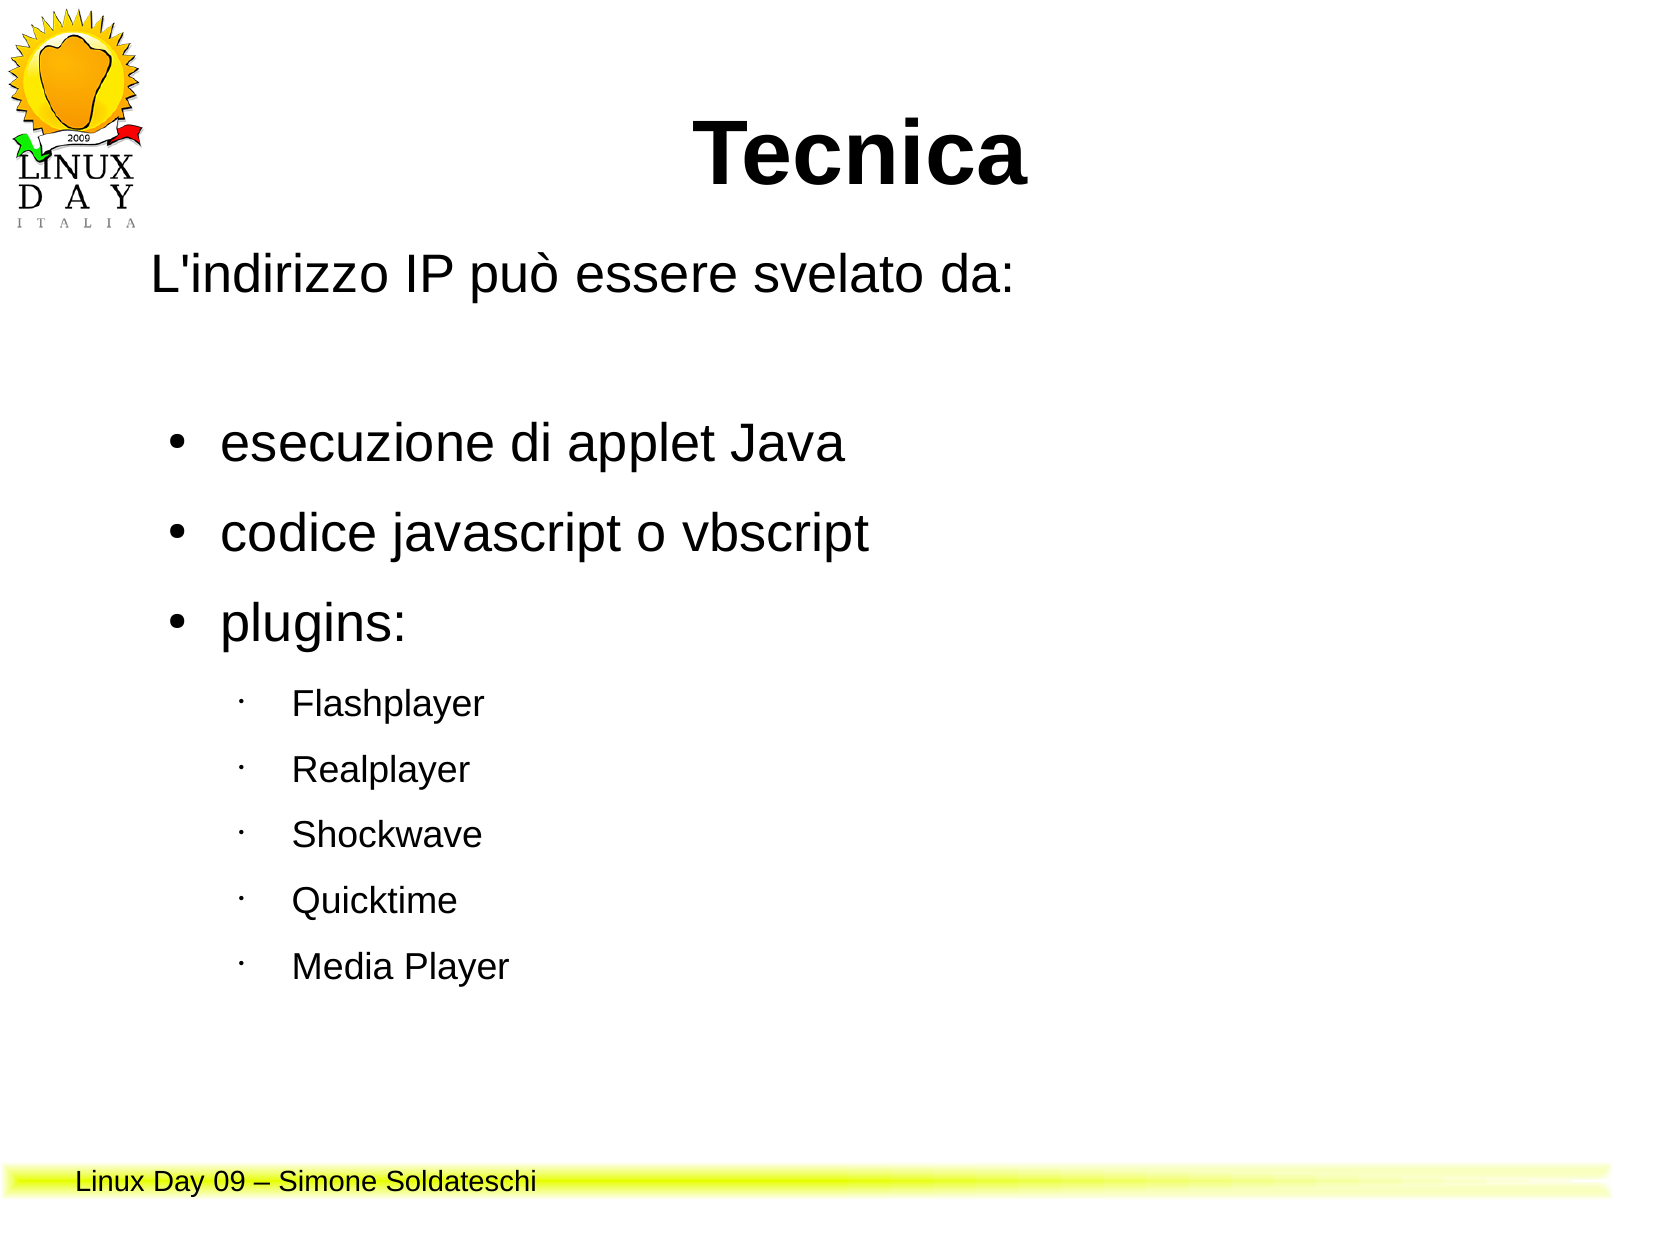

# Tecnica
L'indirizzo IP può essere svelato da:
esecuzione di applet Java
codice javascript o vbscript
plugins:
Flashplayer
Realplayer
Shockwave
Quicktime
Media Player